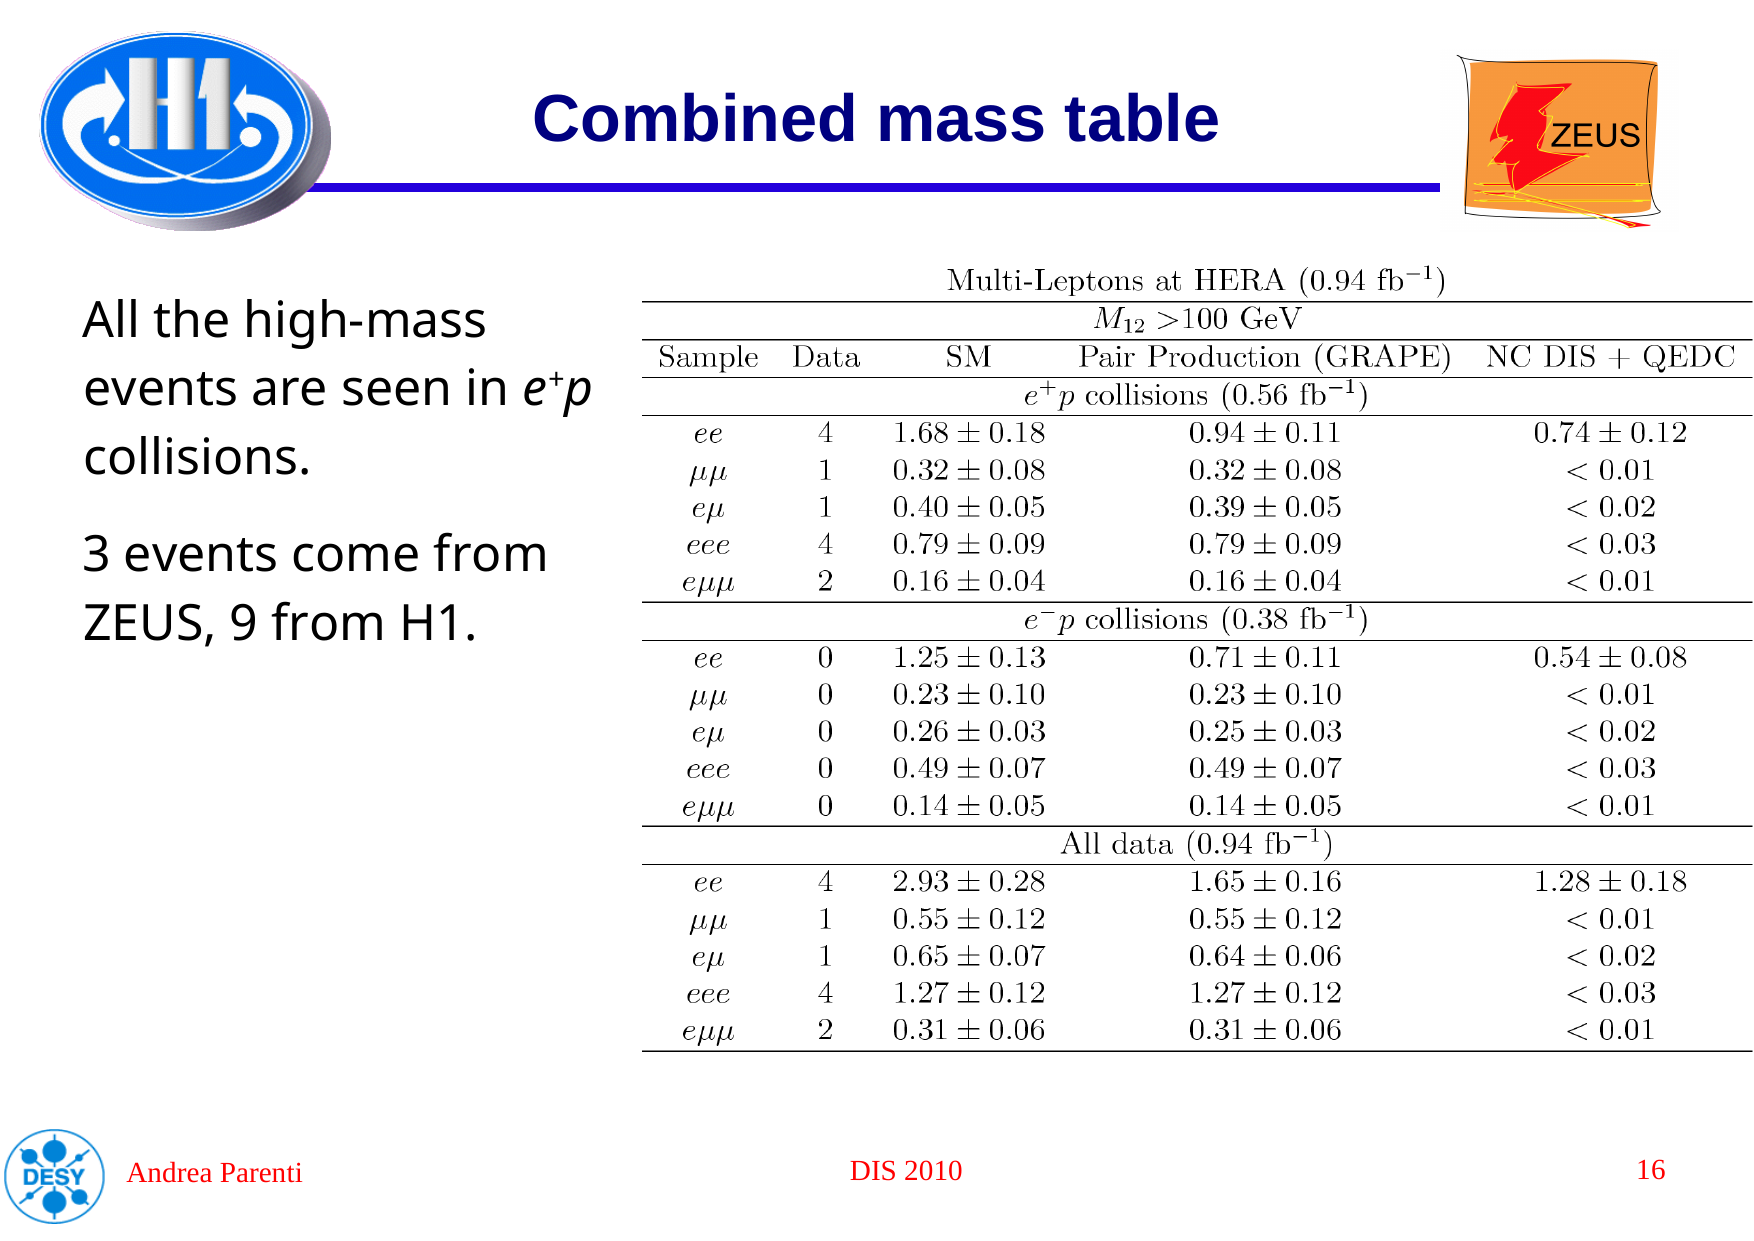

# Combined mass table
 All the high-mass events are seen in e+p collisions.
 3 events come from ZEUS, 9 from H1.
16